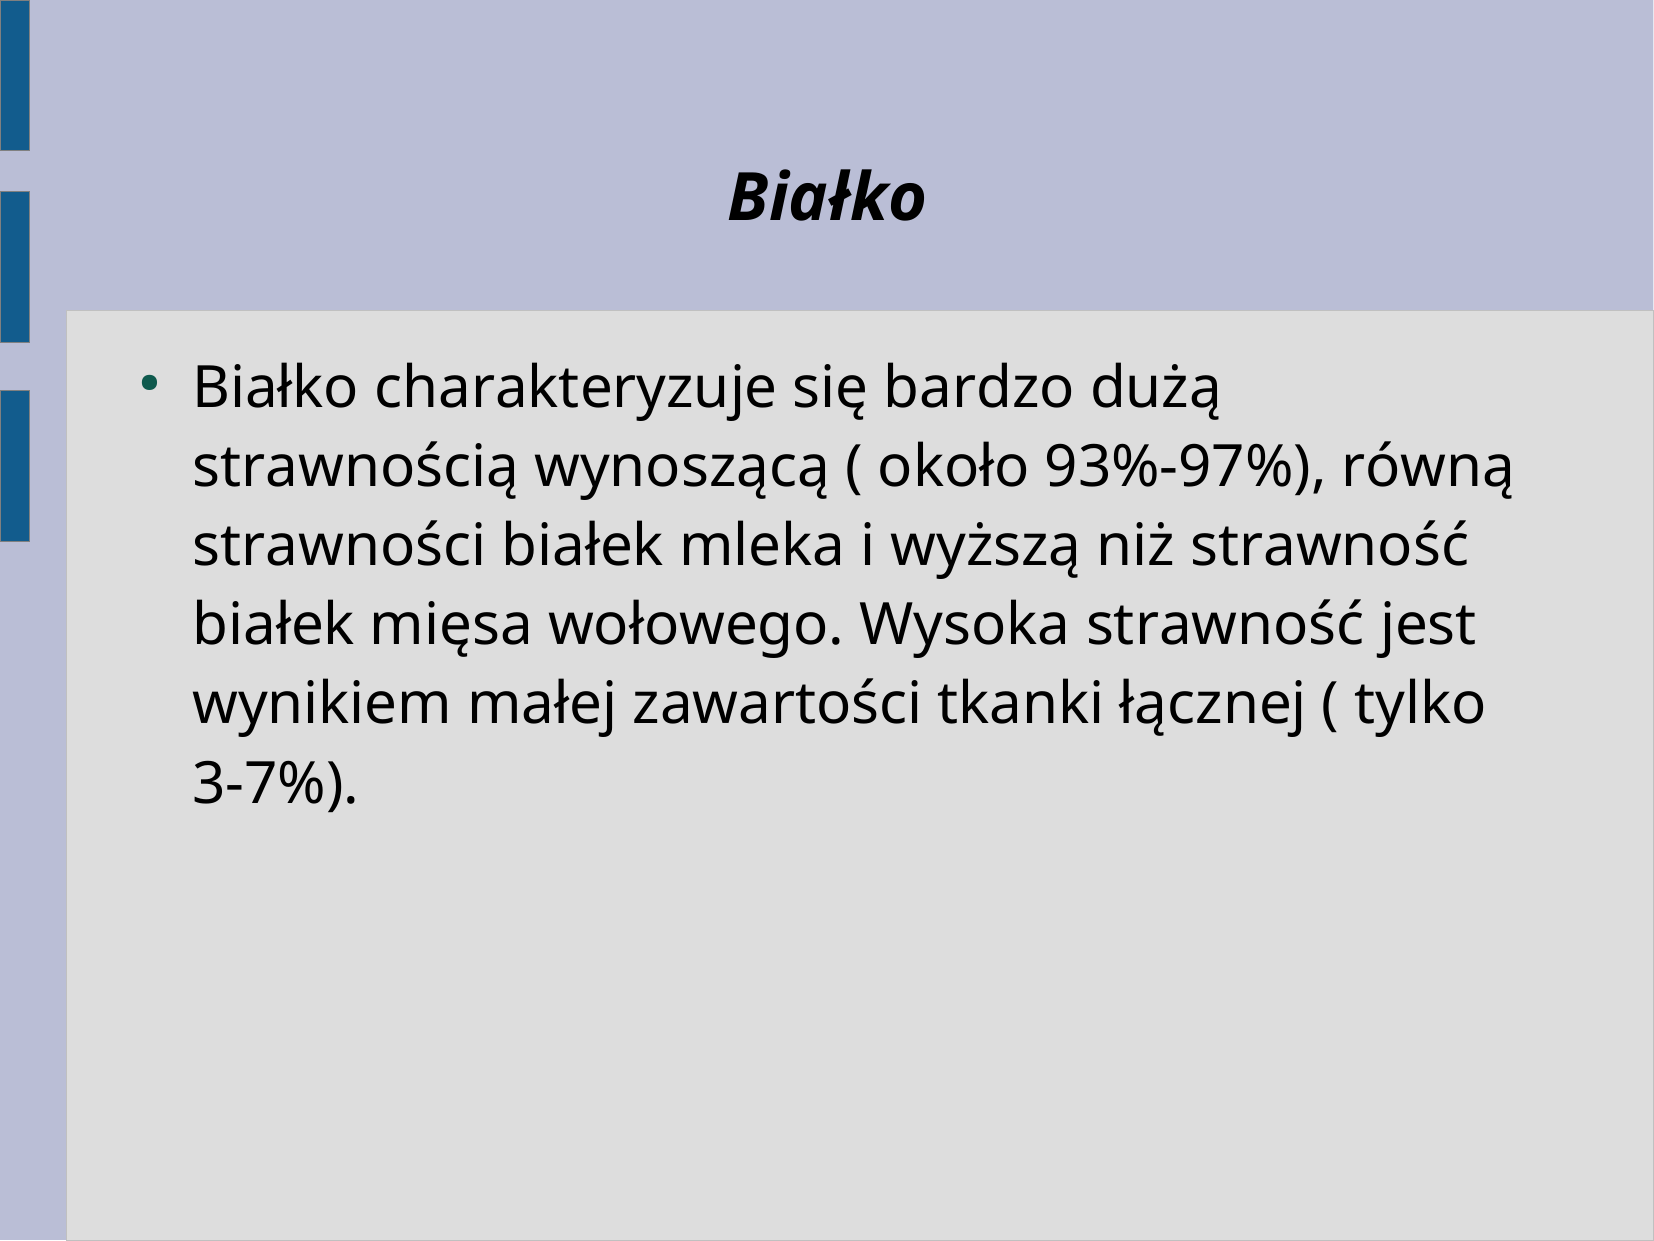

# Białko
Białko charakteryzuje się bardzo dużą strawnością wynoszącą ( około 93%-97%), równą strawności białek mleka i wyższą niż strawność białek mięsa wołowego. Wysoka strawność jest wynikiem małej zawartości tkanki łącznej ( tylko 3-7%).